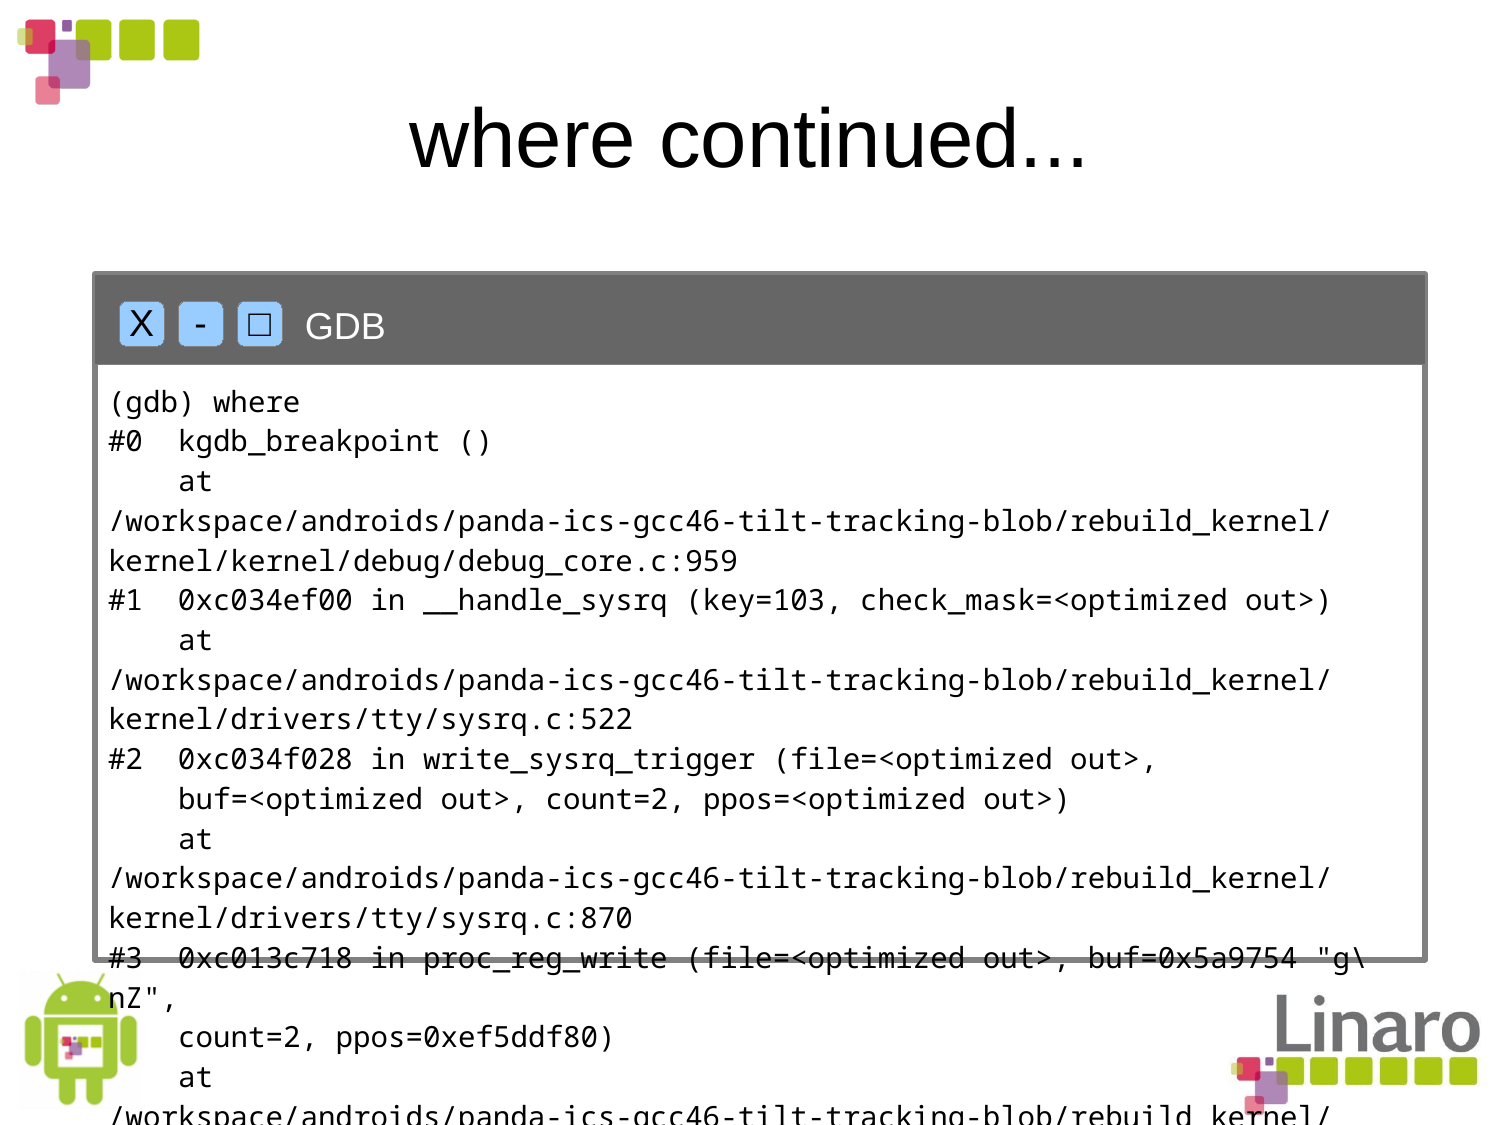

# where continued...
GDB
X
-
□
(gdb) where
#0 kgdb_breakpoint ()
 at /workspace/androids/panda-ics-gcc46-tilt-tracking-blob/rebuild_kernel/kernel/kernel/debug/debug_core.c:959
#1 0xc034ef00 in __handle_sysrq (key=103, check_mask=<optimized out>)
 at /workspace/androids/panda-ics-gcc46-tilt-tracking-blob/rebuild_kernel/kernel/drivers/tty/sysrq.c:522
#2 0xc034f028 in write_sysrq_trigger (file=<optimized out>,
 buf=<optimized out>, count=2, ppos=<optimized out>)
 at /workspace/androids/panda-ics-gcc46-tilt-tracking-blob/rebuild_kernel/kernel/drivers/tty/sysrq.c:870
#3 0xc013c718 in proc_reg_write (file=<optimized out>, buf=0x5a9754 "g\nZ",
 count=2, ppos=0xef5ddf80)
 at /workspace/androids/panda-ics-gcc46-tilt-tracking-blob/rebuild_kernel/kernel/fs/proc/inode.c:200